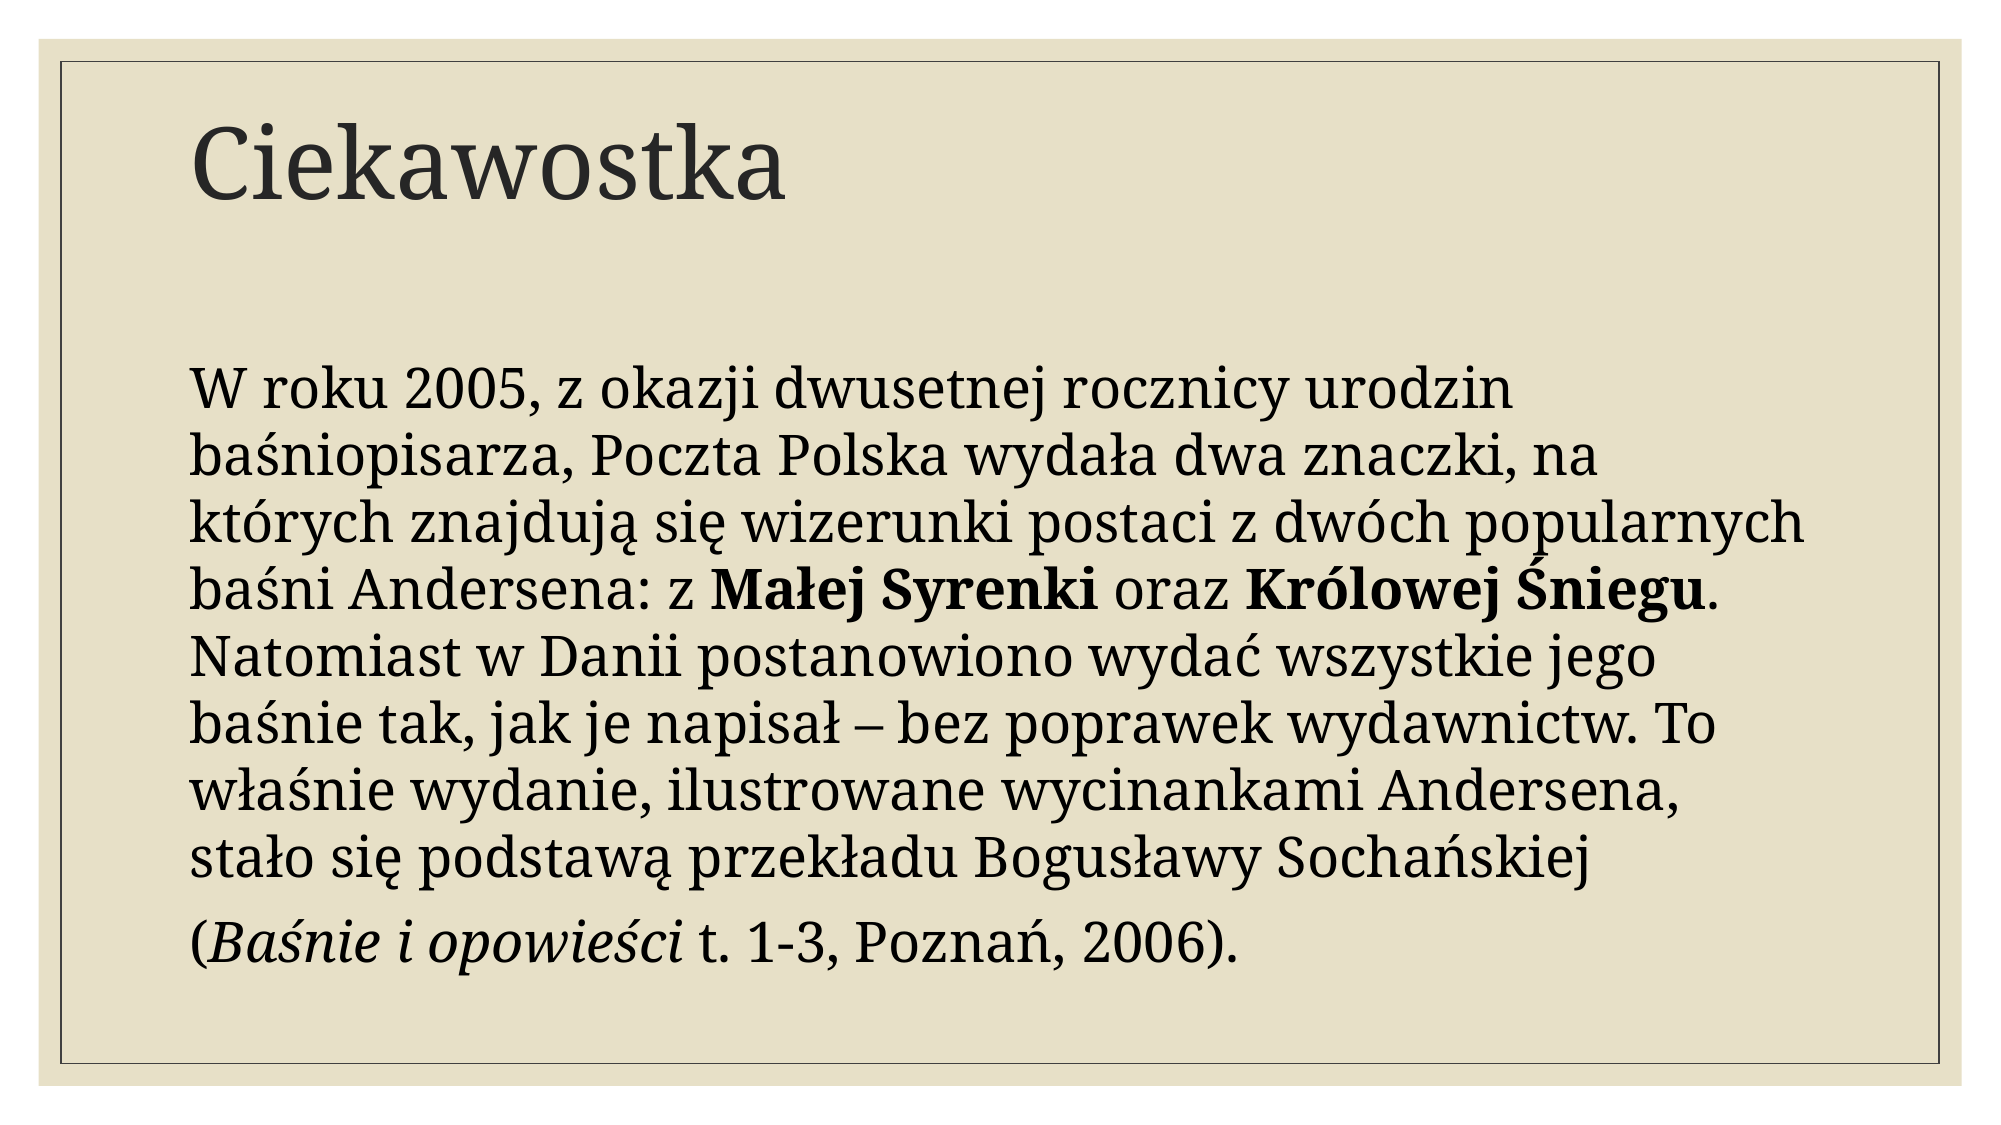

# Ciekawostka
W roku 2005, z okazji dwusetnej rocznicy urodzin baśniopisarza, Poczta Polska wydała dwa znaczki, na których znajdują się wizerunki postaci z dwóch popularnych baśni Andersena: z Małej Syrenki oraz Królowej Śniegu. Natomiast w Danii postanowiono wydać wszystkie jego baśnie tak, jak je napisał – bez poprawek wydawnictw. To właśnie wydanie, ilustrowane wycinankami Andersena, stało się podstawą przekładu Bogusławy Sochańskiej
(Baśnie i opowieści t. 1-3, Poznań, 2006).